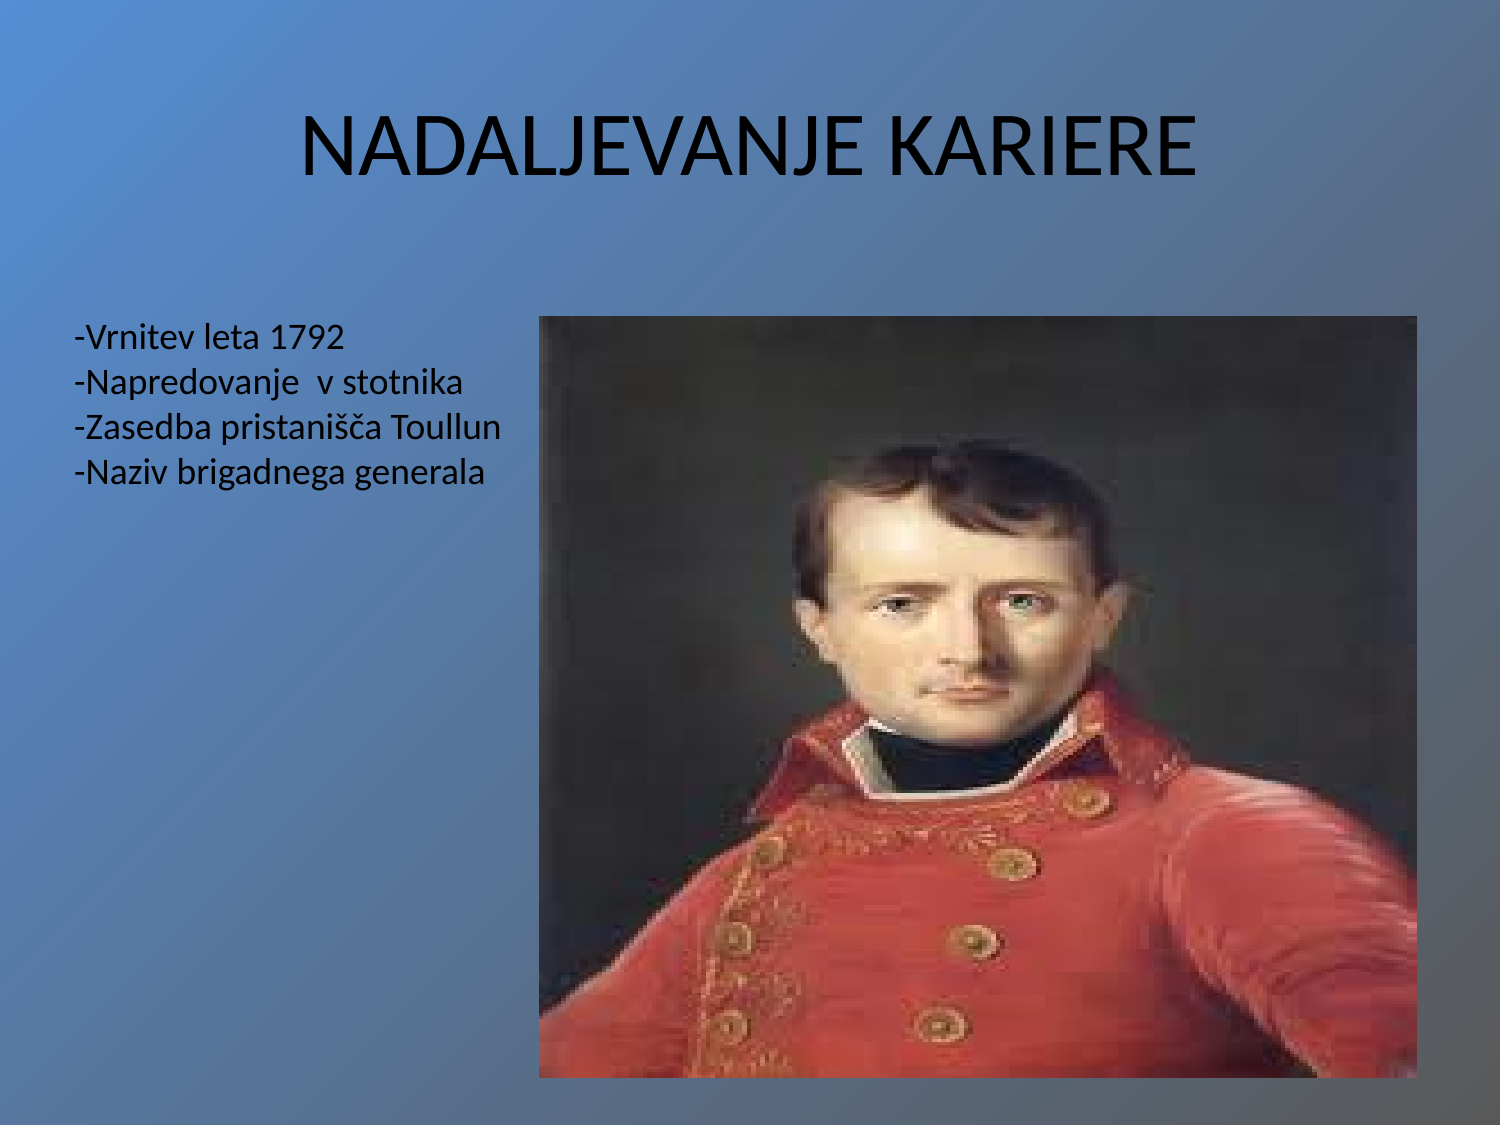

# NADALJEVANJE KARIERE
-Vrnitev leta 1792
-Napredovanje v stotnika
-Zasedba pristanišča Toullun
-Naziv brigadnega generala